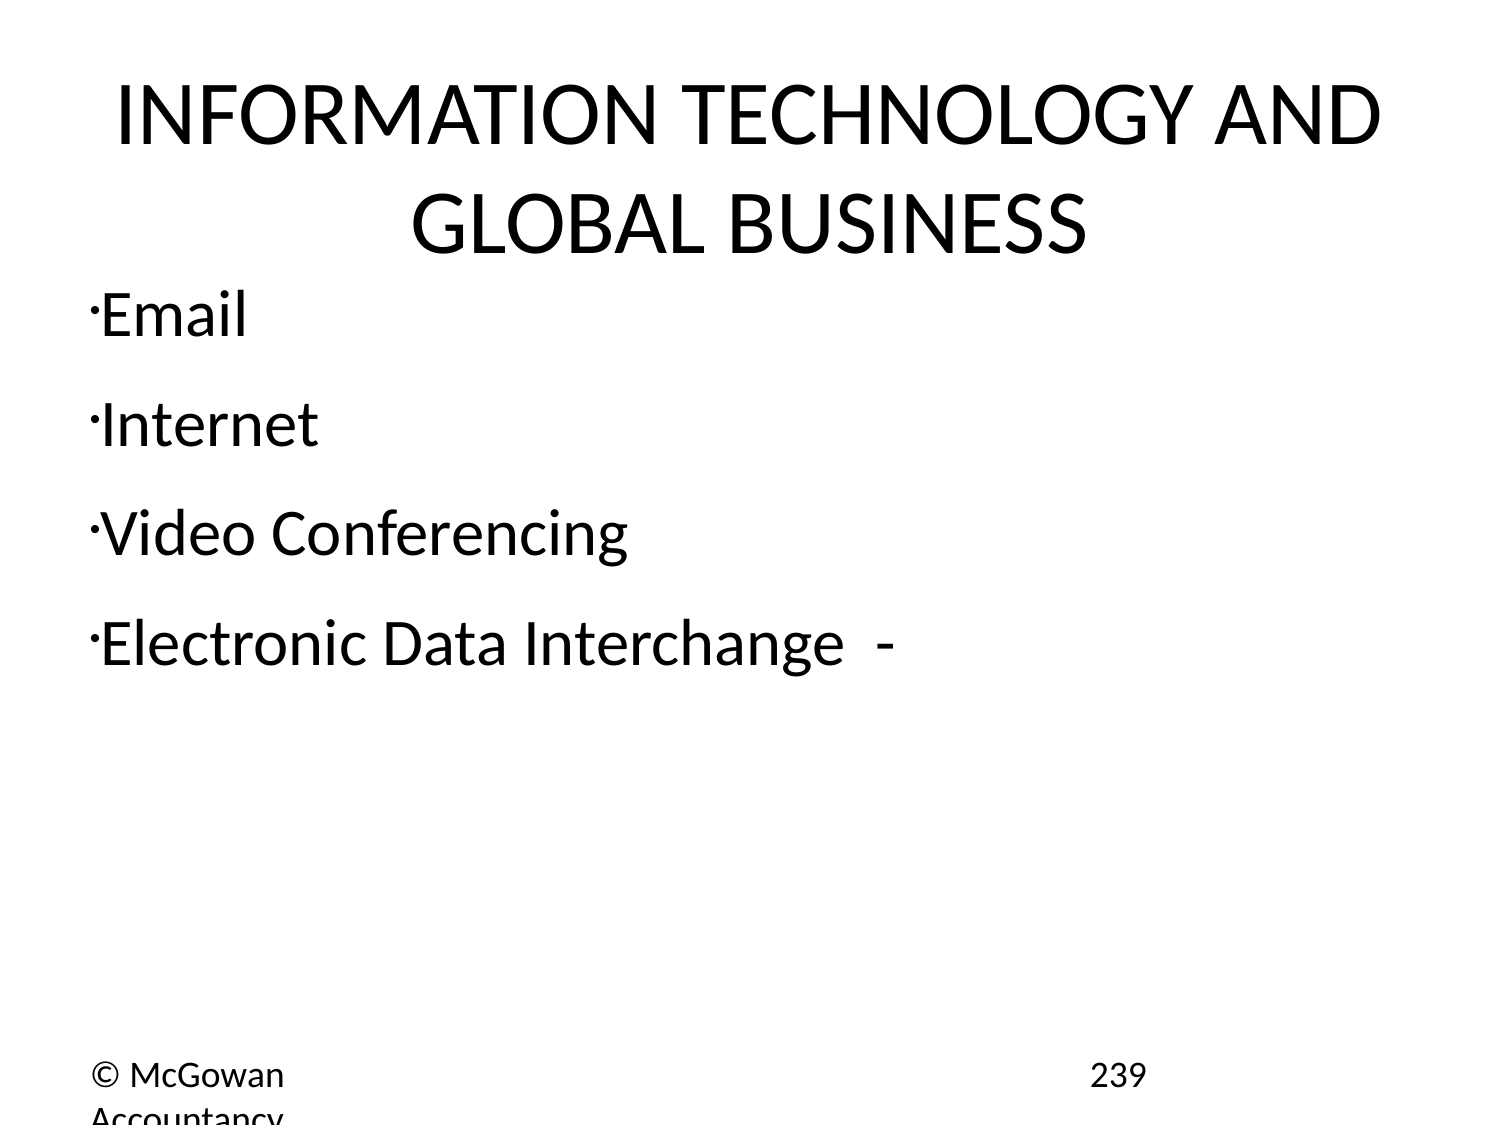

# INFORMATION TECHNOLOGY AND GLOBAL BUSINESS
Email
Internet
Video Conferencing
Electronic Data Interchange -
© McGowan Accountancy Services
239